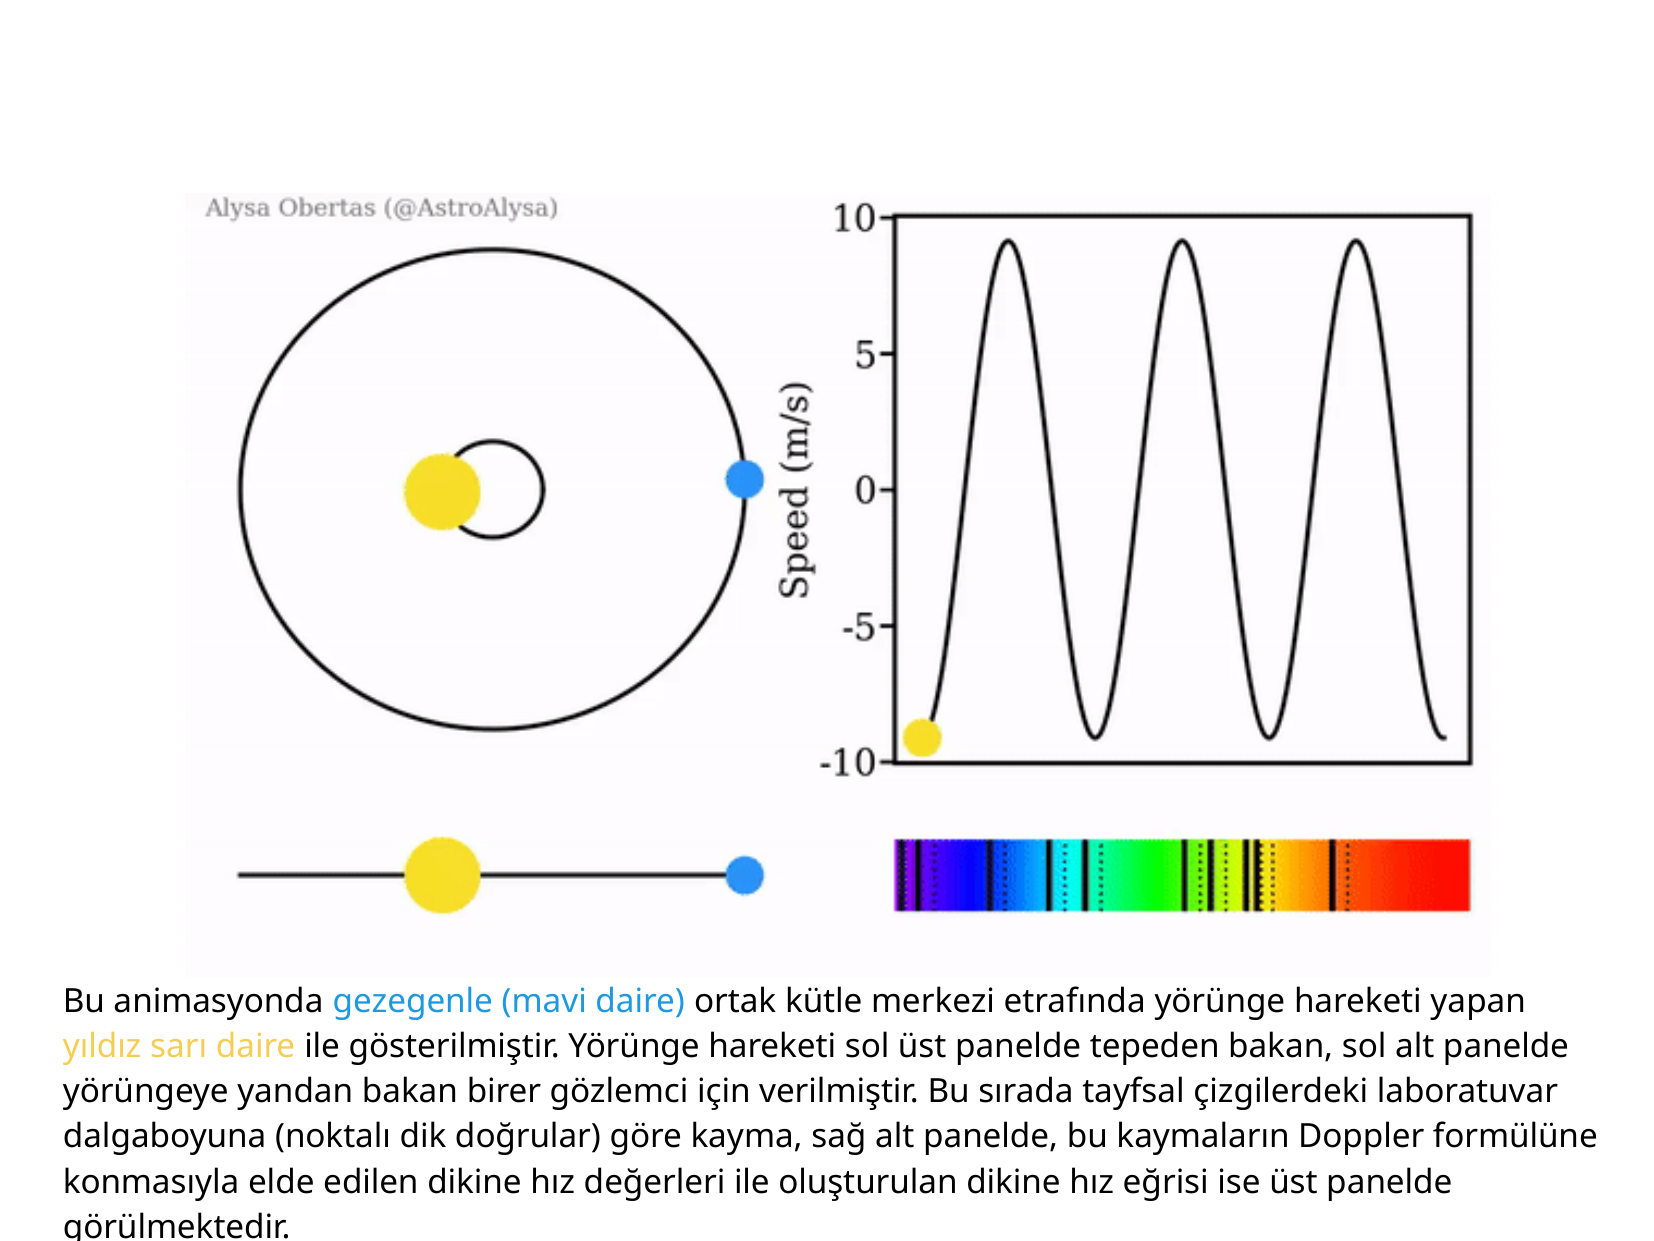

Bu animasyonda gezegenle (mavi daire) ortak kütle merkezi etrafında yörünge hareketi yapan yıldız sarı daire ile gösterilmiştir. Yörünge hareketi sol üst panelde tepeden bakan, sol alt panelde yörüngeye yandan bakan birer gözlemci için verilmiştir. Bu sırada tayfsal çizgilerdeki laboratuvar dalgaboyuna (noktalı dik doğrular) göre kayma, sağ alt panelde, bu kaymaların Doppler formülüne konmasıyla elde edilen dikine hız değerleri ile oluşturulan dikine hız eğrisi ise üst panelde görülmektedir.